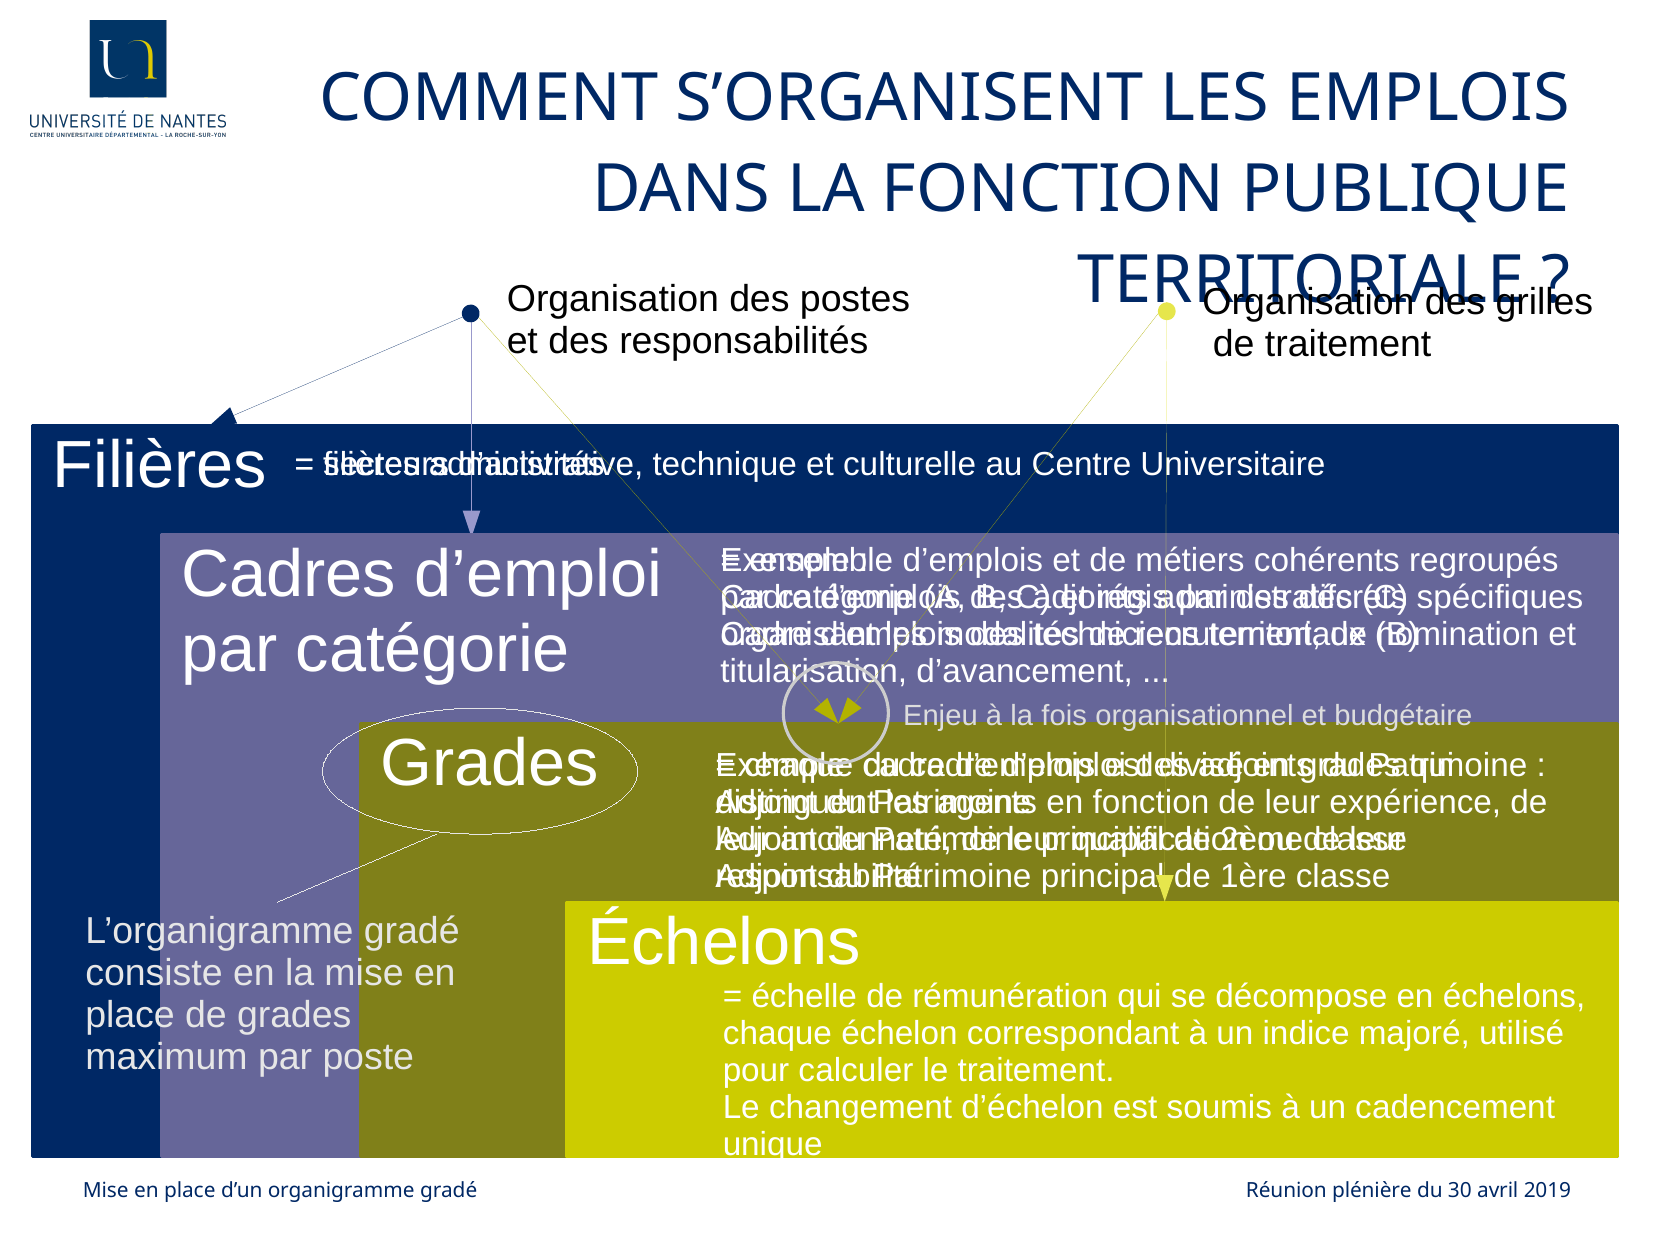

# Comment s’organisent les emplois dans la fonction publique territoriale ?
Organisation des postes
et des responsabilités
Organisation des grilles
 de traitement
 Filières
= secteurs d’activités
= filières administrative, technique et culturelle au Centre Universitaire
 Cadres d’emploi
 par catégorie
= ensemble d’emplois et de métiers cohérents regroupés par catégorie (A, B, C) et régis par des décrets spécifiques organisant les modalités de recrutement, de nomination et titularisation, d’avancement, ...
Exemple :
Cadre d’emplois des adjoints administratifs (C)
Cadre d’emplois des techniciens territoriaux (B)
Enjeu à la fois organisationnel et budgétaire
L’organigramme gradé consiste en la mise en place de grades maximum par poste
 Grades
= chaque cadre d’emplois est divisé en grades qui distinguent les agents en fonction de leur expérience, de leur ancienneté, de leur qualification ou de leur responsabilité
Exemple  du cadre d’emploi des adjoints du Patrimoine :
Adjoint du Patrimoine
Adjoint du Patrimoine principal de 2ème classe
Adjoint du Patrimoine principal de 1ère classe
 Échelons
= échelle de rémunération qui se décompose en échelons, chaque échelon correspondant à un indice majoré, utilisé pour calculer le traitement.
Le changement d’échelon est soumis à un cadencement unique